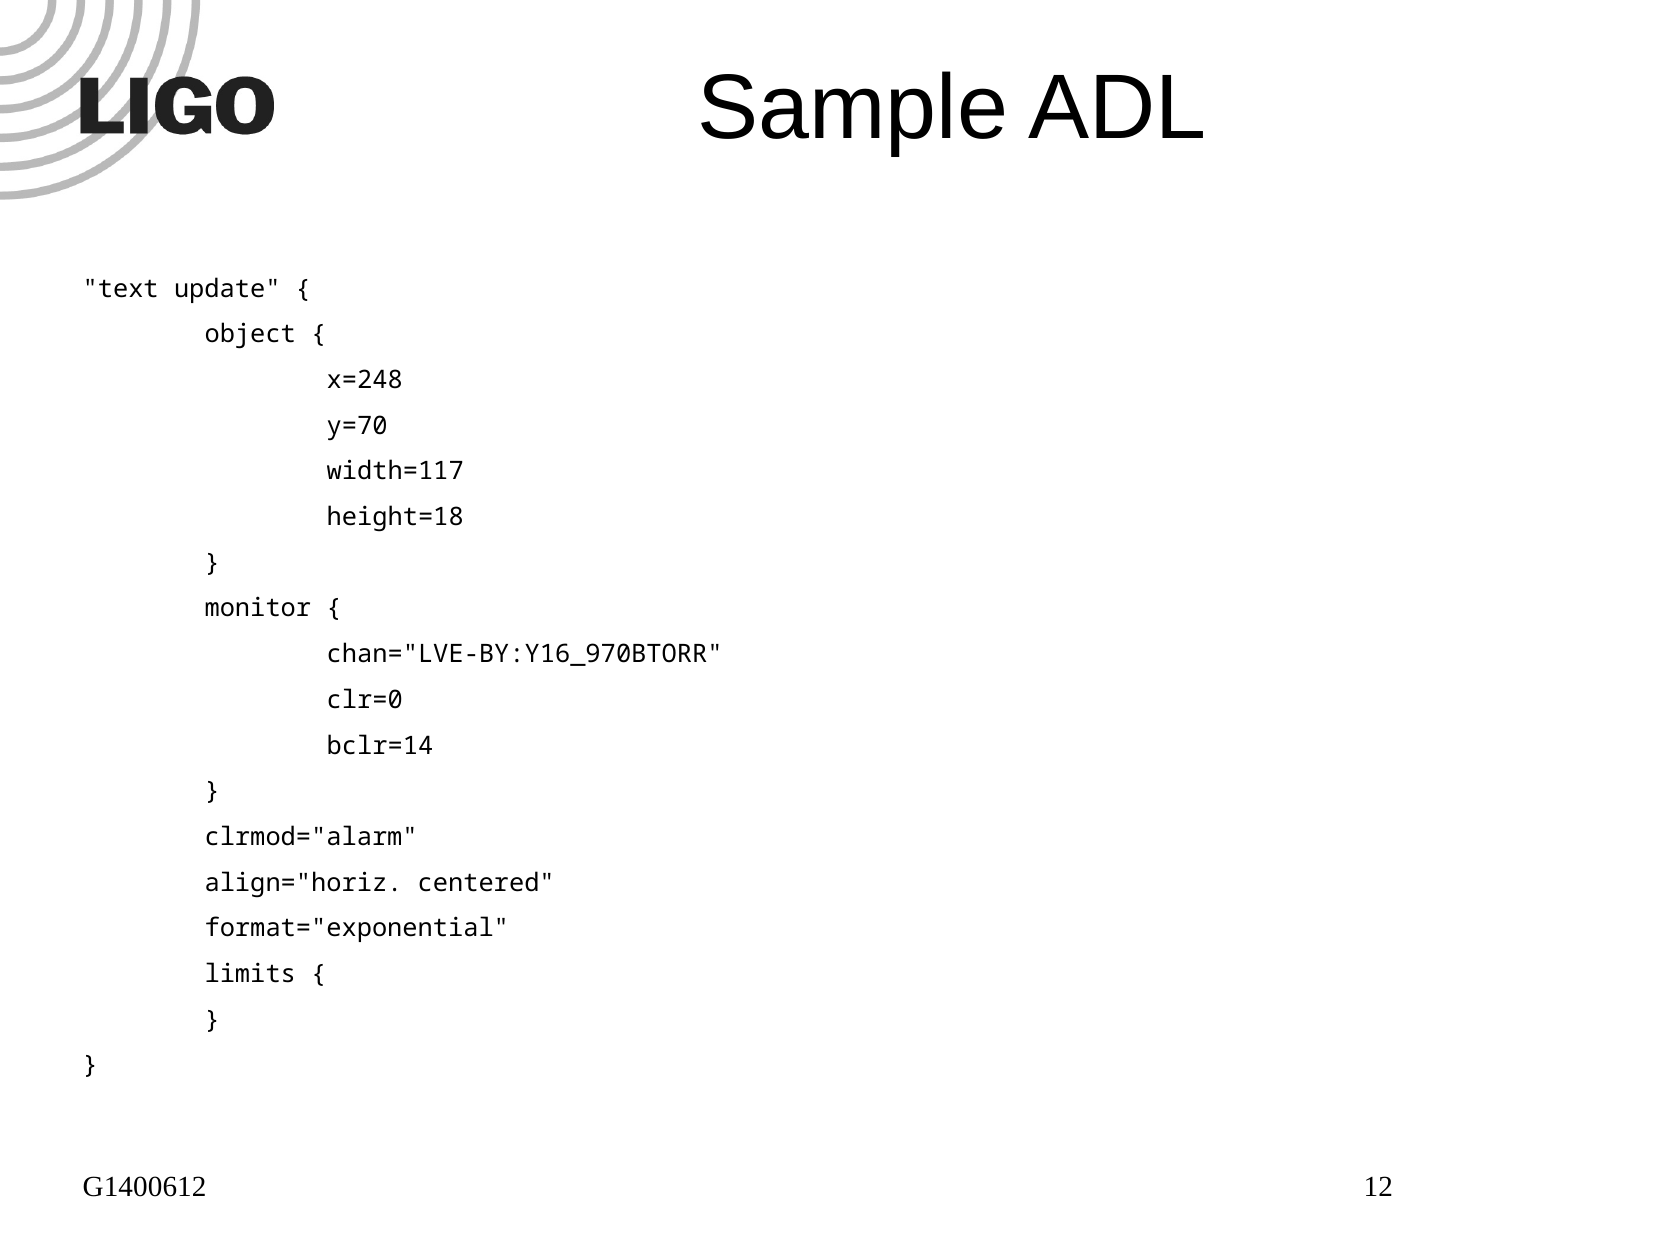

# Sample ADL
"text update" {
 object {
 x=248
 y=70
 width=117
 height=18
 }
 monitor {
 chan="LVE-BY:Y16_970BTORR"
 clr=0
 bclr=14
 }
 clrmod="alarm"
 align="horiz. centered"
 format="exponential"
 limits {
 }
}
12